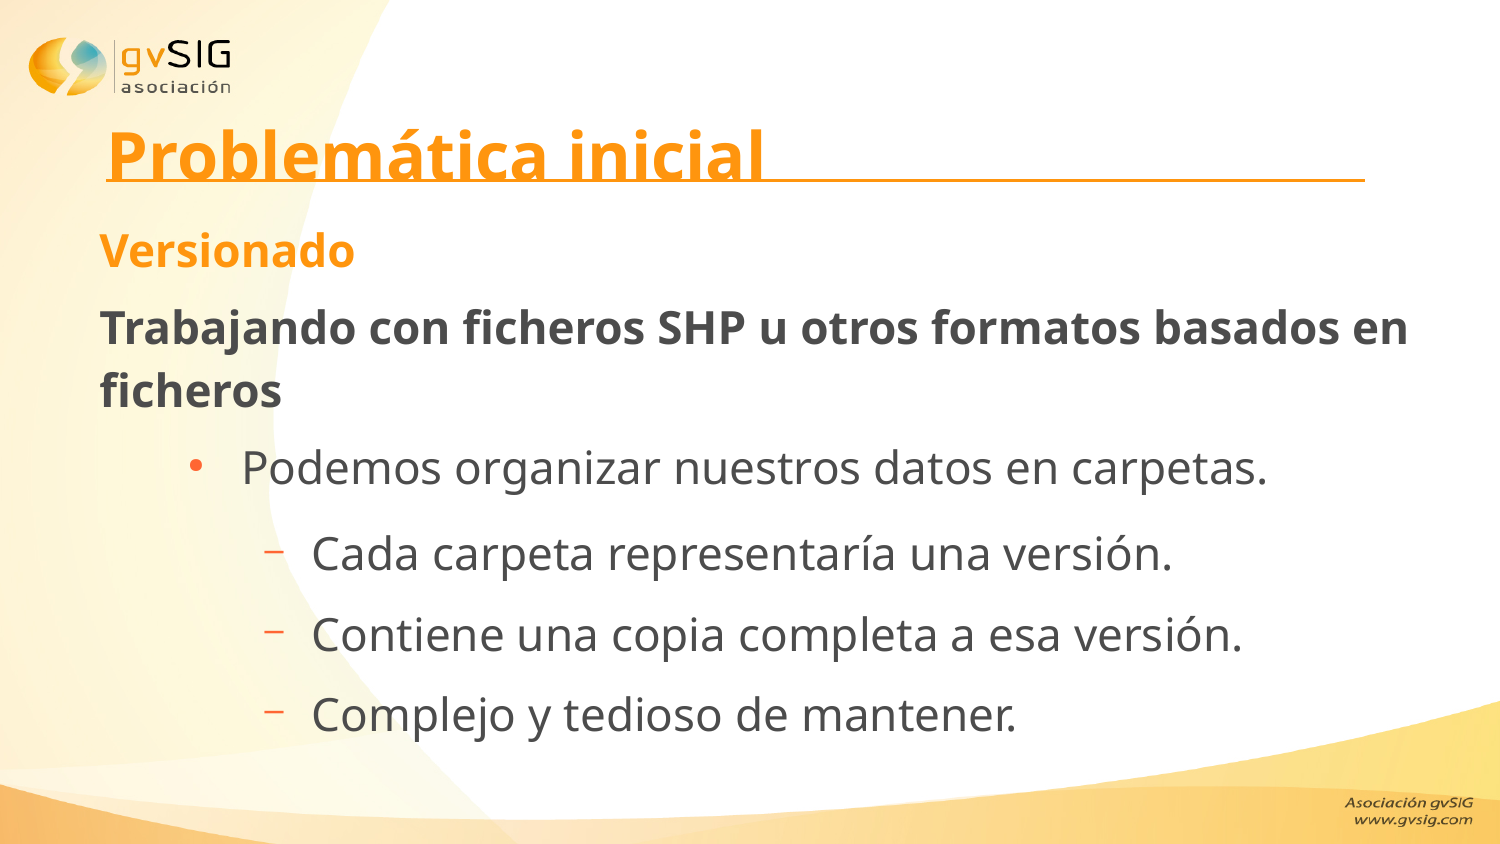

# Problemática inicial
Versionado
Trabajando con ficheros SHP u otros formatos basados en ficheros
Podemos organizar nuestros datos en carpetas.
Cada carpeta representaría una versión.
Contiene una copia completa a esa versión.
Complejo y tedioso de mantener.